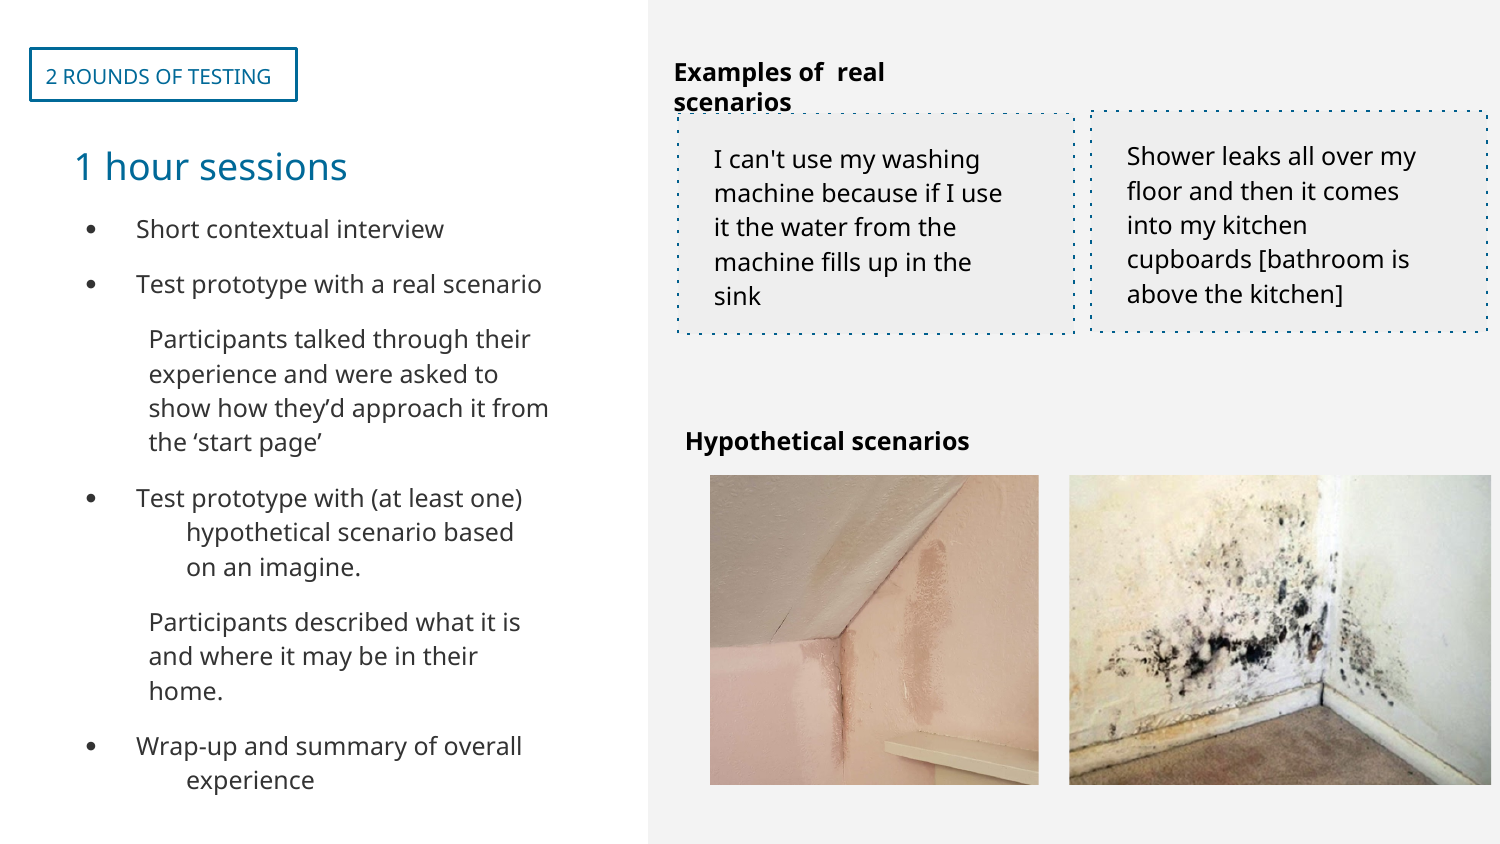

Examples of real scenarios
2 ROUNDS OF TESTING
1 hour sessions
Short contextual interview
Test prototype with a real scenario
Participants talked through their experience and were asked to show how they’d approach it from the ‘start page’
Test prototype with (at least one) hypothetical scenario based on an imagine.
Participants described what it is and where it may be in their home.
Wrap-up and summary of overall experience
Shower leaks all over my floor and then it comes into my kitchen cupboards [bathroom is above the kitchen]
I can't use my washing machine because if I use it the water from the machine fills up in the sink
Hypothetical scenarios